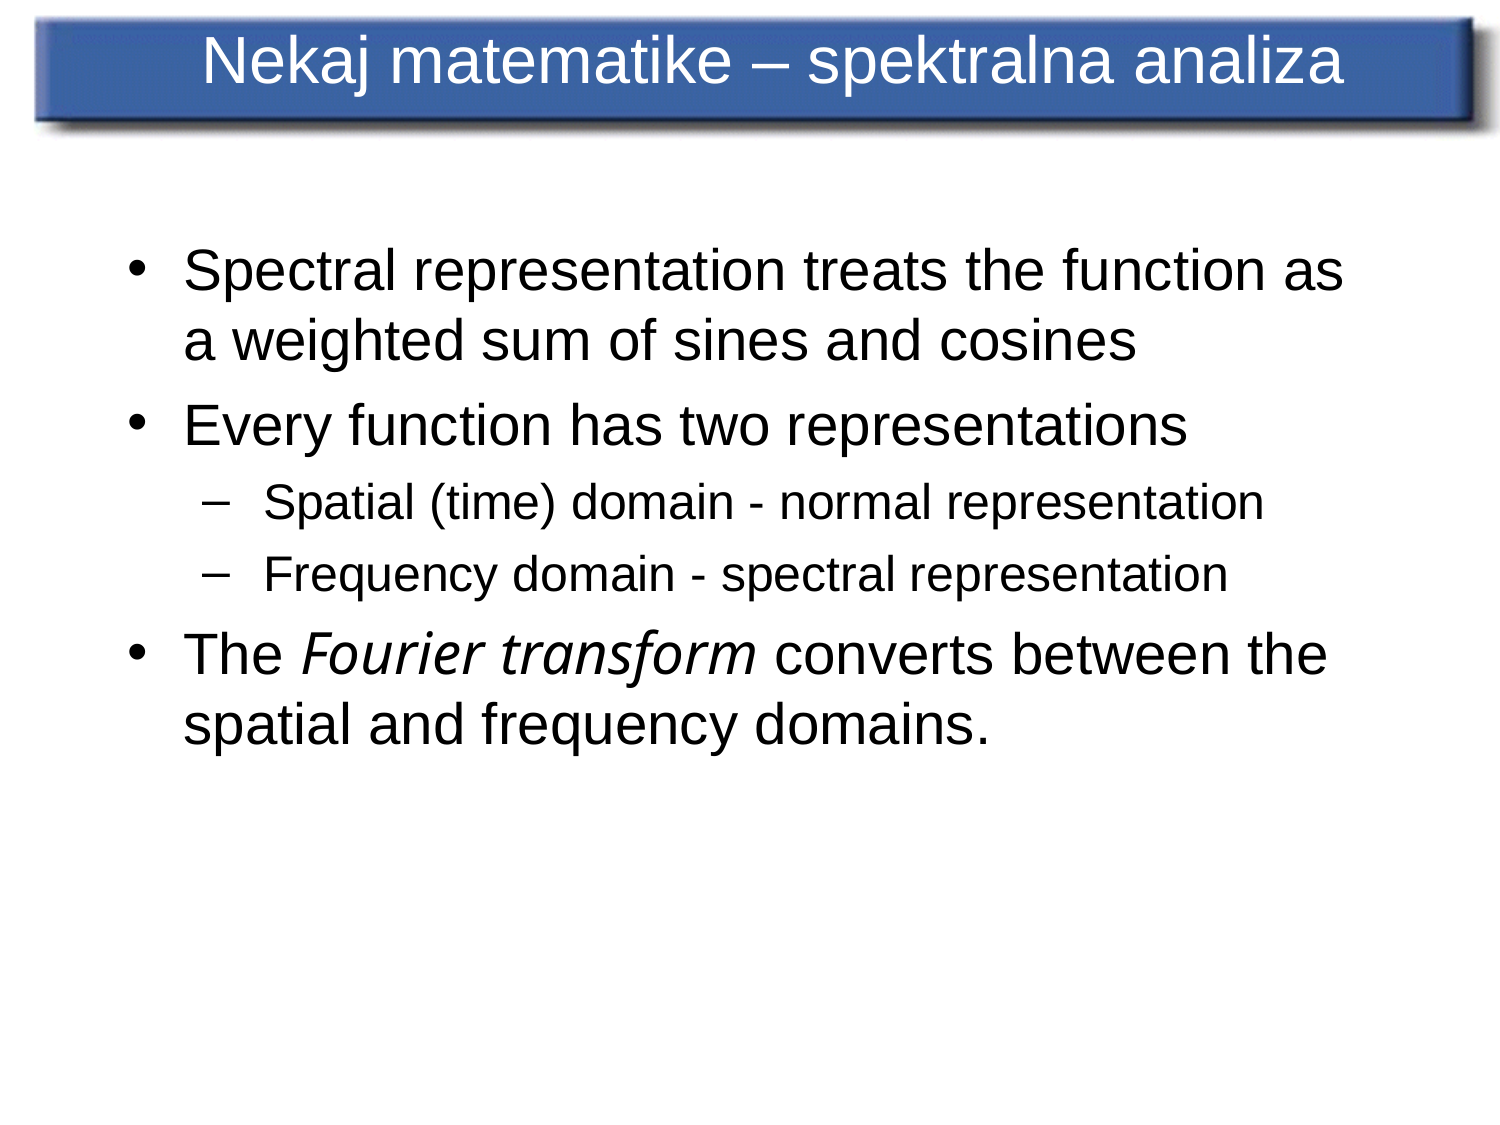

# Nekaj matematike – spektralna analiza
Spectral representation treats the function as a weighted sum of sines and cosines
Every function has two representations
 Spatial (time) domain - normal representation
 Frequency domain - spectral representation
The Fourier transform converts between the spatial and frequency domains.